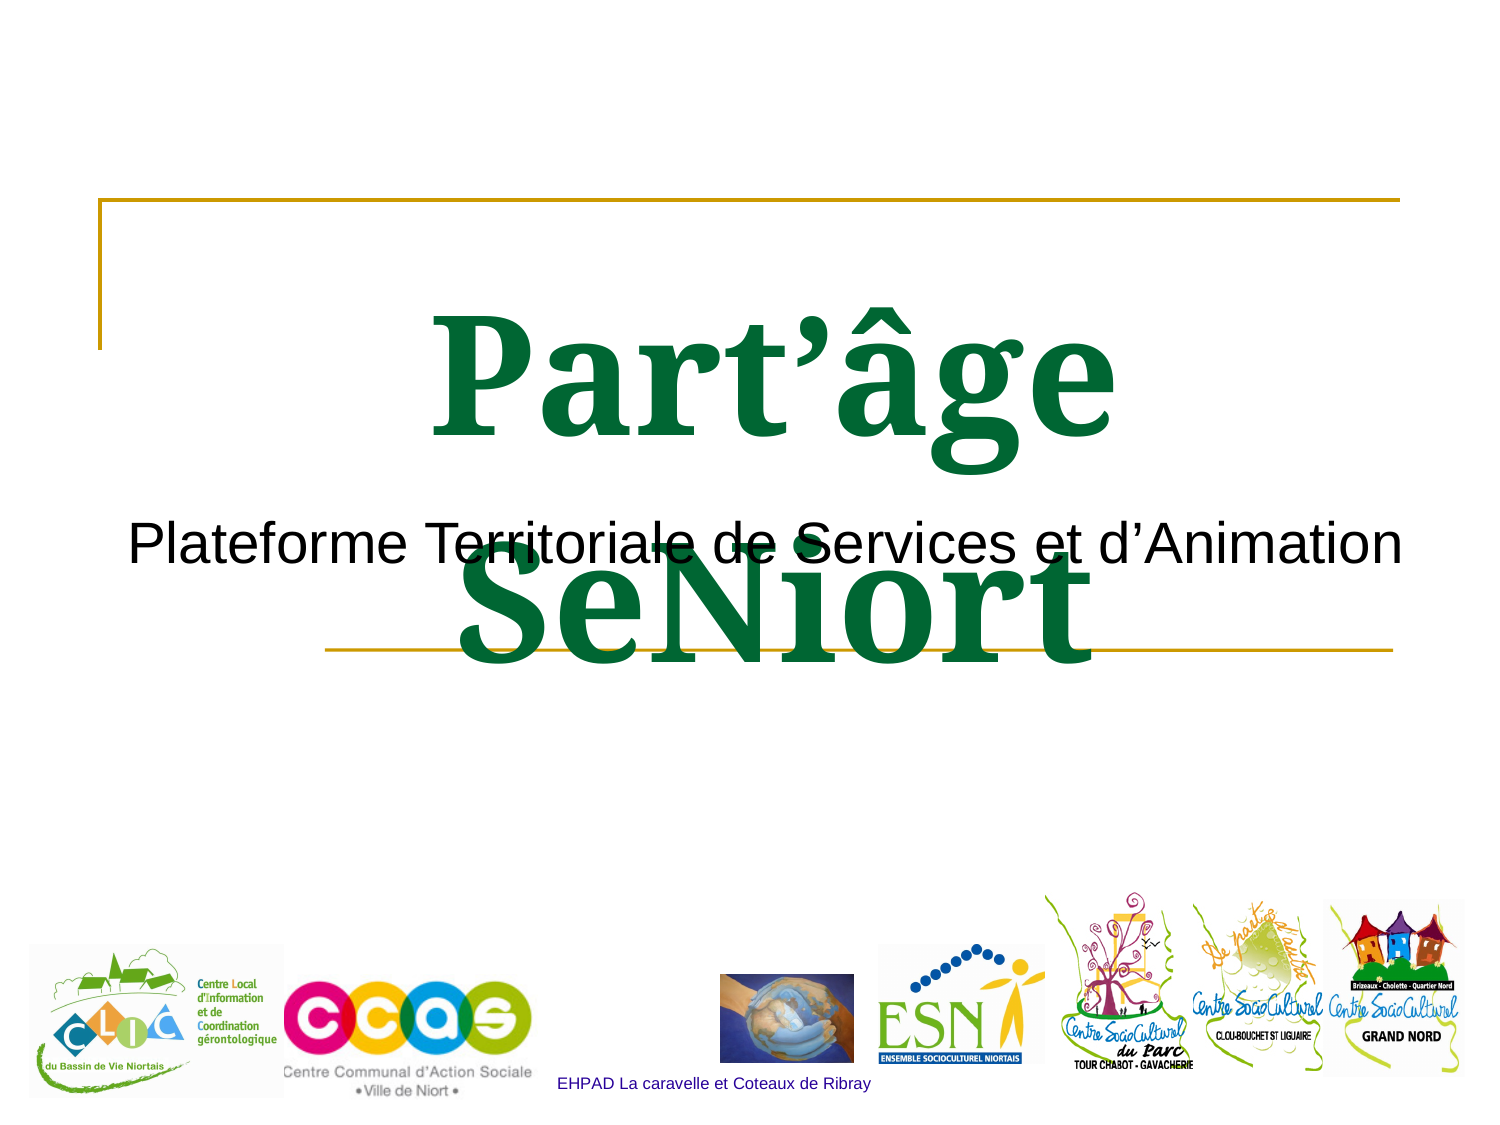

# Part’âge SeNiort
Plateforme Territoriale de Services et d’Animation
EHPAD La caravelle et Coteaux de Ribray